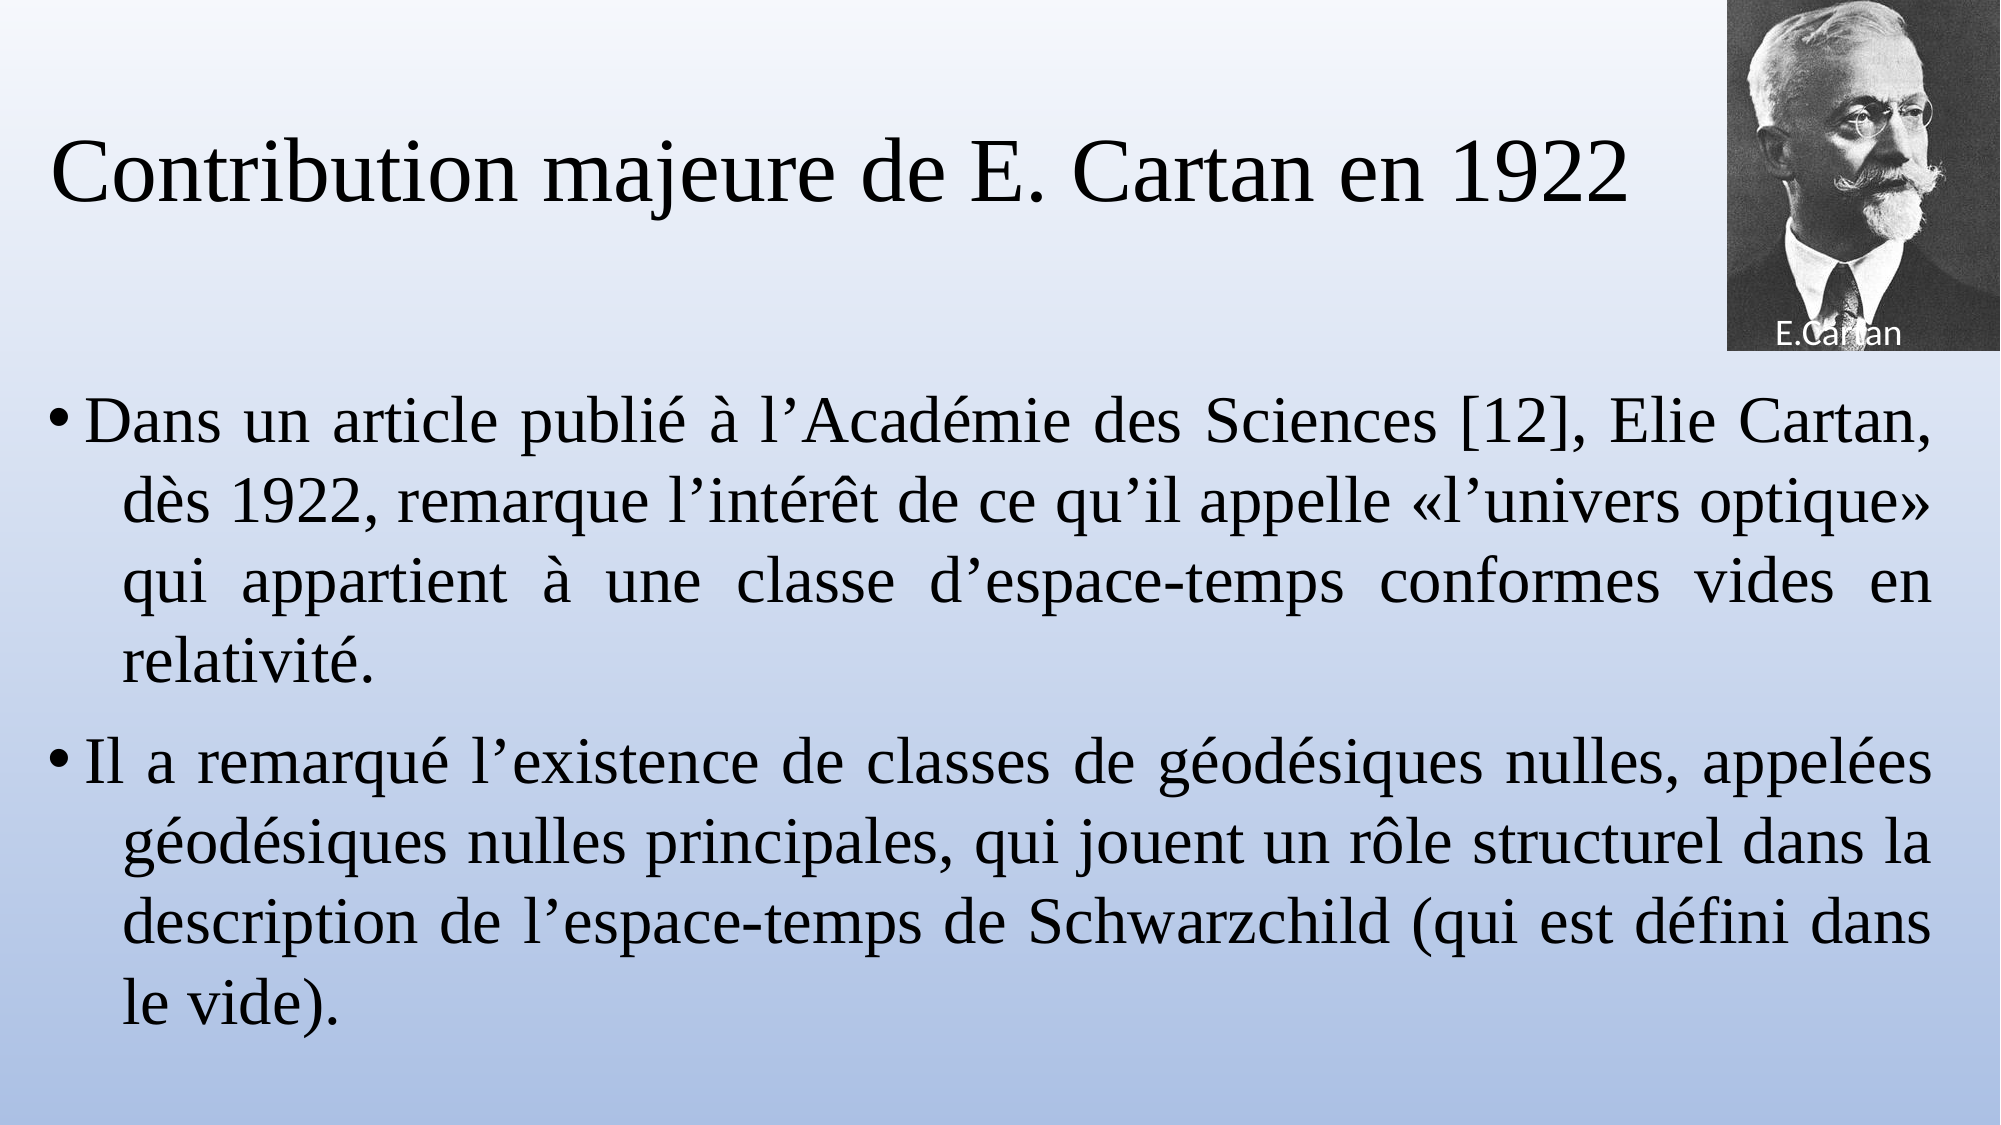

# Contribution majeure de E. Cartan en 1922
E.Cartan
Dans un article publié à l’Académie des Sciences [12], Elie Cartan, dès 1922, remarque l’intérêt de ce qu’il appelle «l’univers optique» qui appartient à une classe d’espace-temps conformes vides en relativité.
Il a remarqué l’existence de classes de géodésiques nulles, appelées géodésiques nulles principales, qui jouent un rôle structurel dans la description de l’espace-temps de Schwarzchild (qui est défini dans le vide).